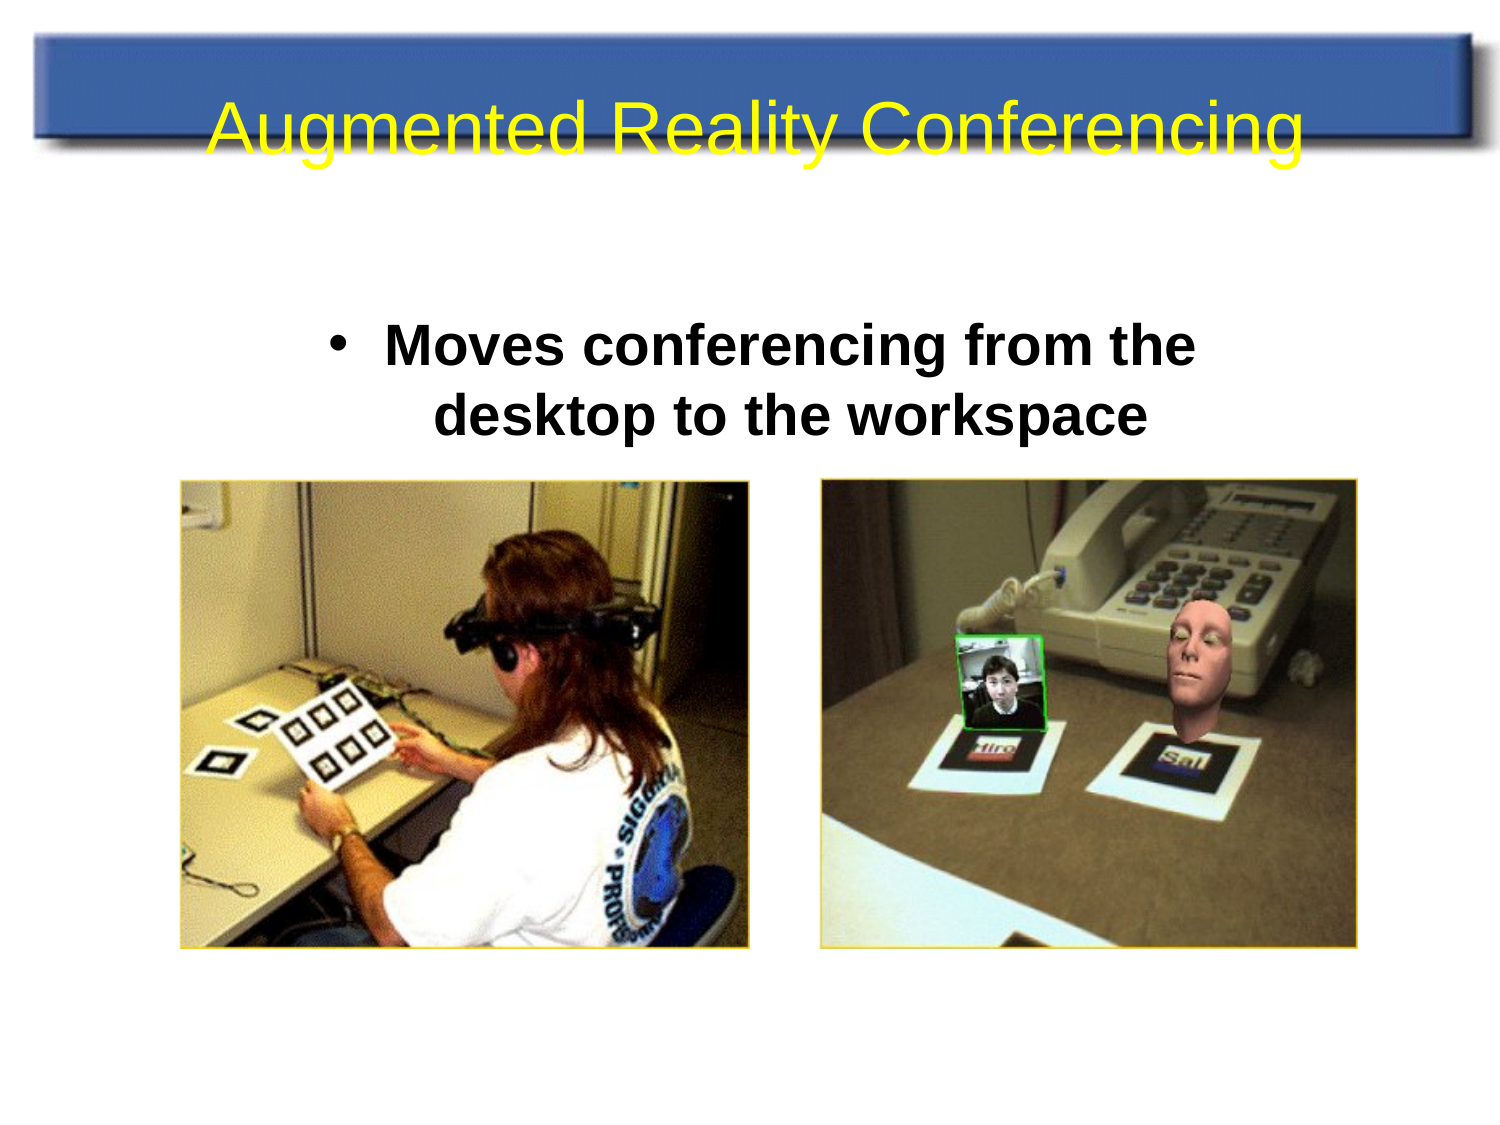

# Augmented Reality Conferencing
Moves conferencing from the desktop to the workspace